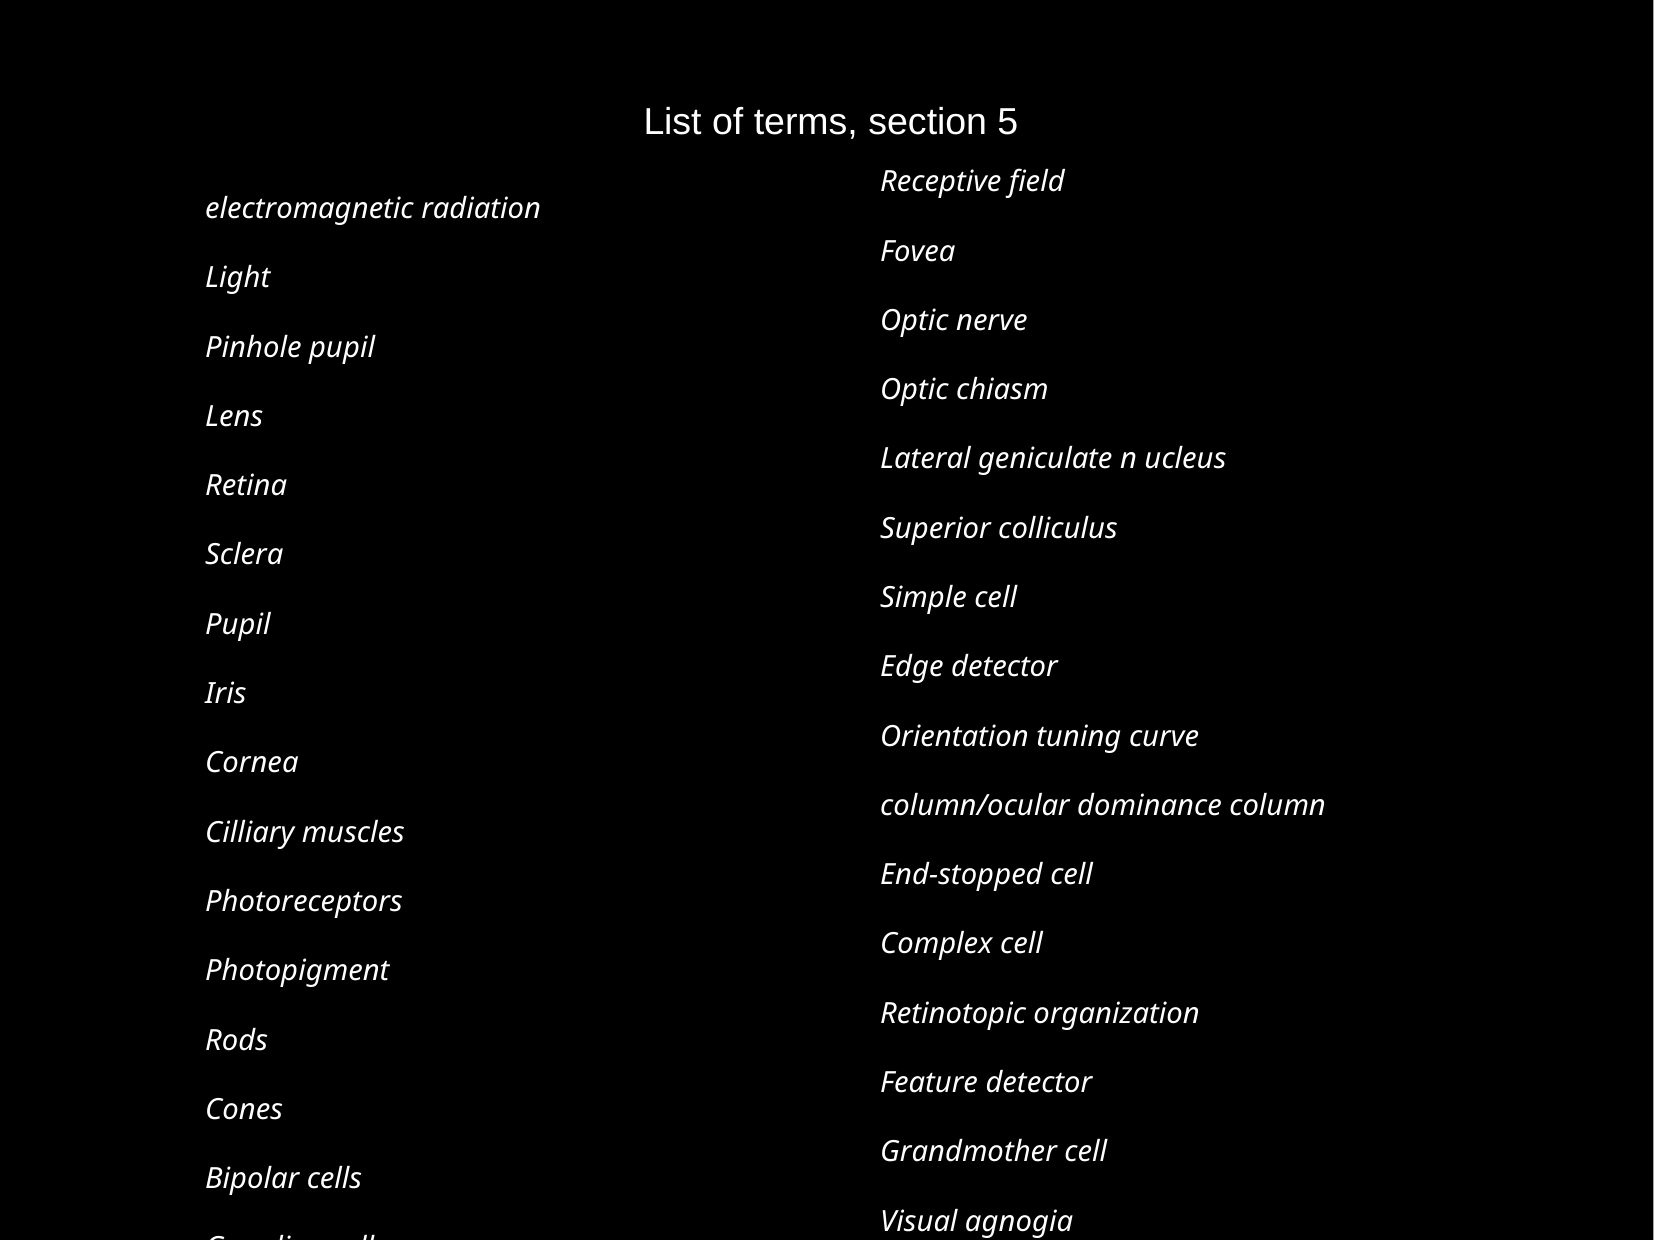

# List of terms, section 5
Receptive field
Fovea
Optic nerve
Optic chiasm
Lateral geniculate n ucleus
Superior colliculus
Simple cell
Edge detector
Orientation tuning curve
column/ocular dominance column
End-stopped cell
Complex cell
Retinotopic organization
Feature detector
Grandmother cell
Visual agnogia
prosopagnosia
electromagnetic radiation
Light
Pinhole pupil
Lens
Retina
Sclera
Pupil
Iris
Cornea
Cilliary muscles
Photoreceptors
Photopigment
Rods
Cones
Bipolar cells
Ganglion cells